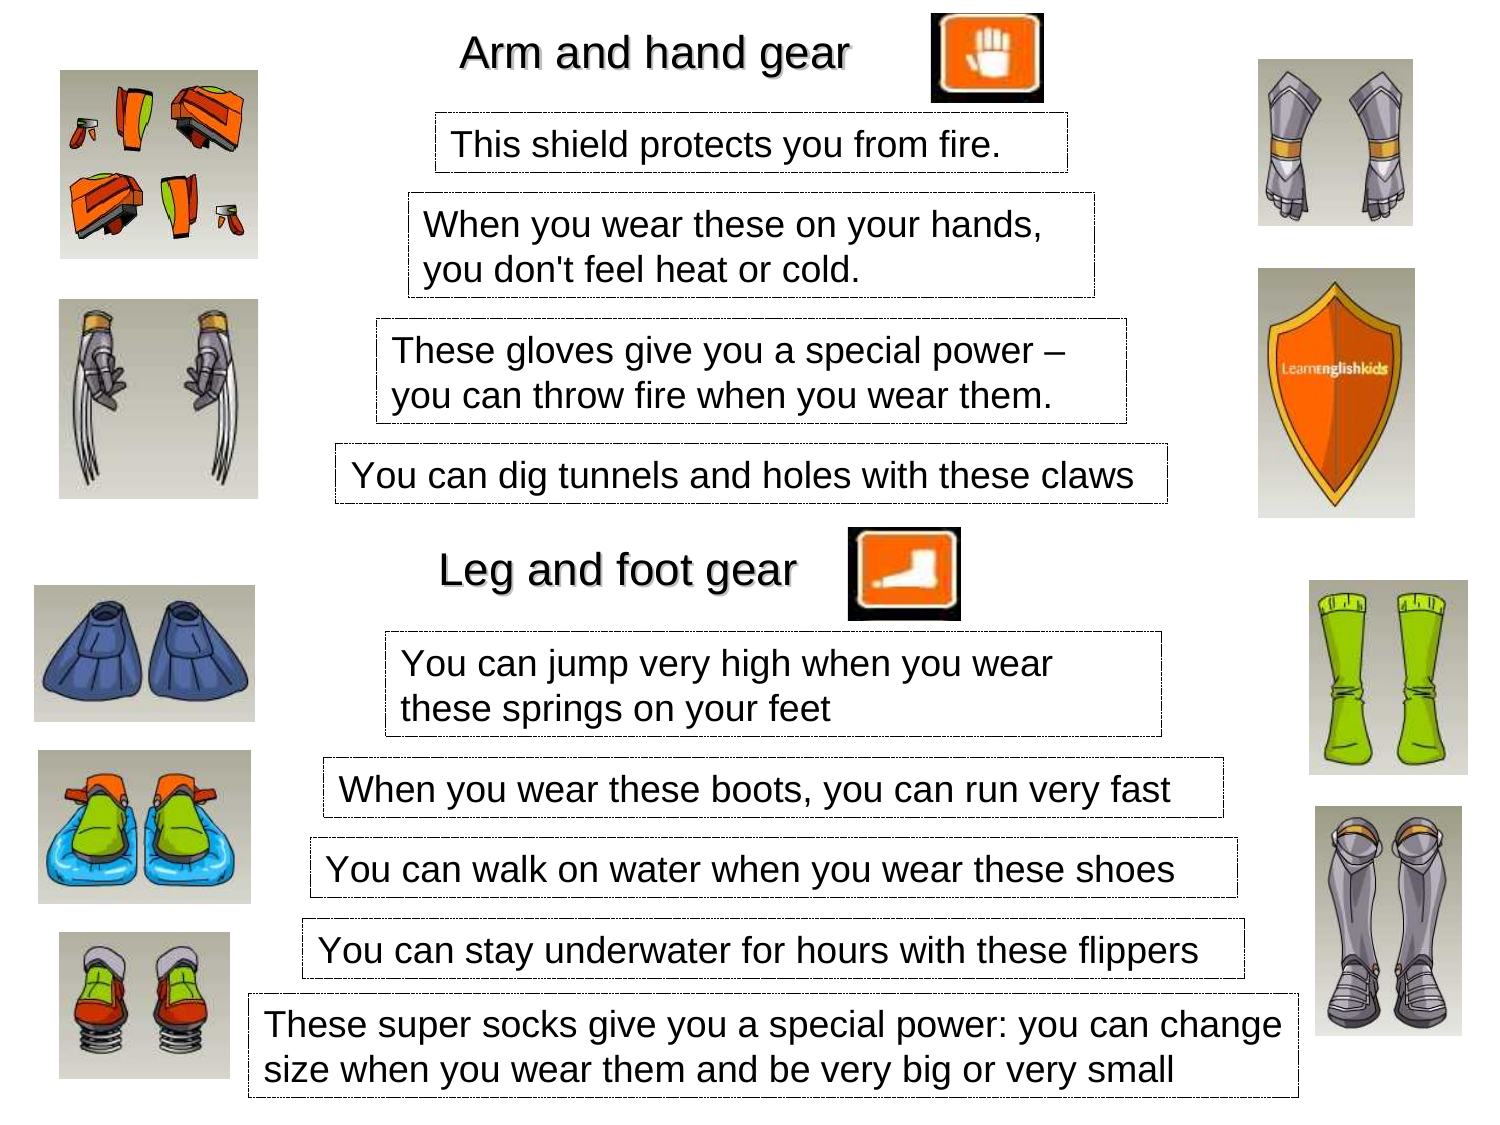

Arm and hand gear
This shield protects you from fire.
When you wear these on your hands, you don't feel heat or cold.
These gloves give you a special power – you can throw fire when you wear them.
You can dig tunnels and holes with these claws
Leg and foot gear
You can jump very high when you wear these springs on your feet
When you wear these boots, you can run very fast
You can walk on water when you wear these shoes
You can stay underwater for hours with these flippers
These super socks give you a special power: you can change size when you wear them and be very big or very small